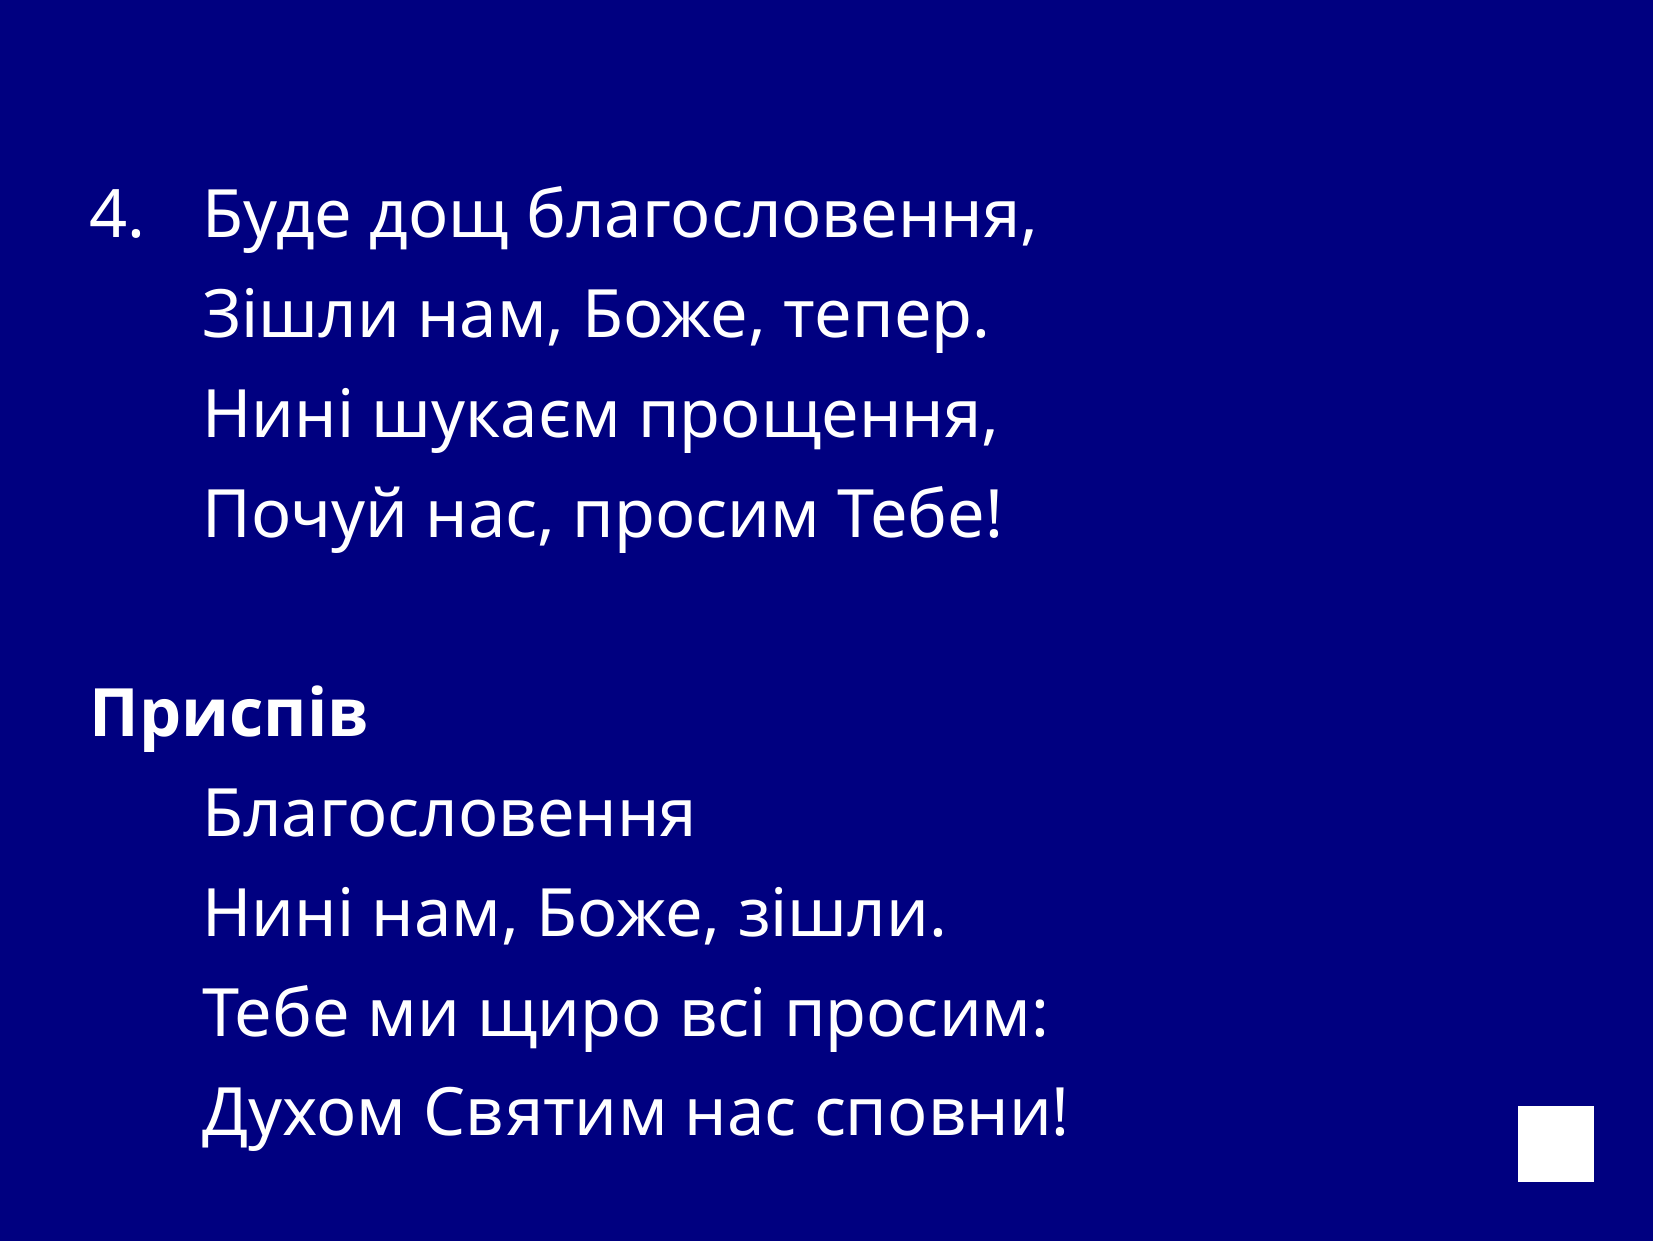

4.	Буде дощ благословення,
	Зішли нам, Боже, тепер.
	Нині шукаєм прощення,
	Почуй нас, просим Тебе!
Приспів
	Благословення
	Нині нам, Боже, зішли.
	Тебе ми щиро всі просим:
	Духом Святим нас сповни!